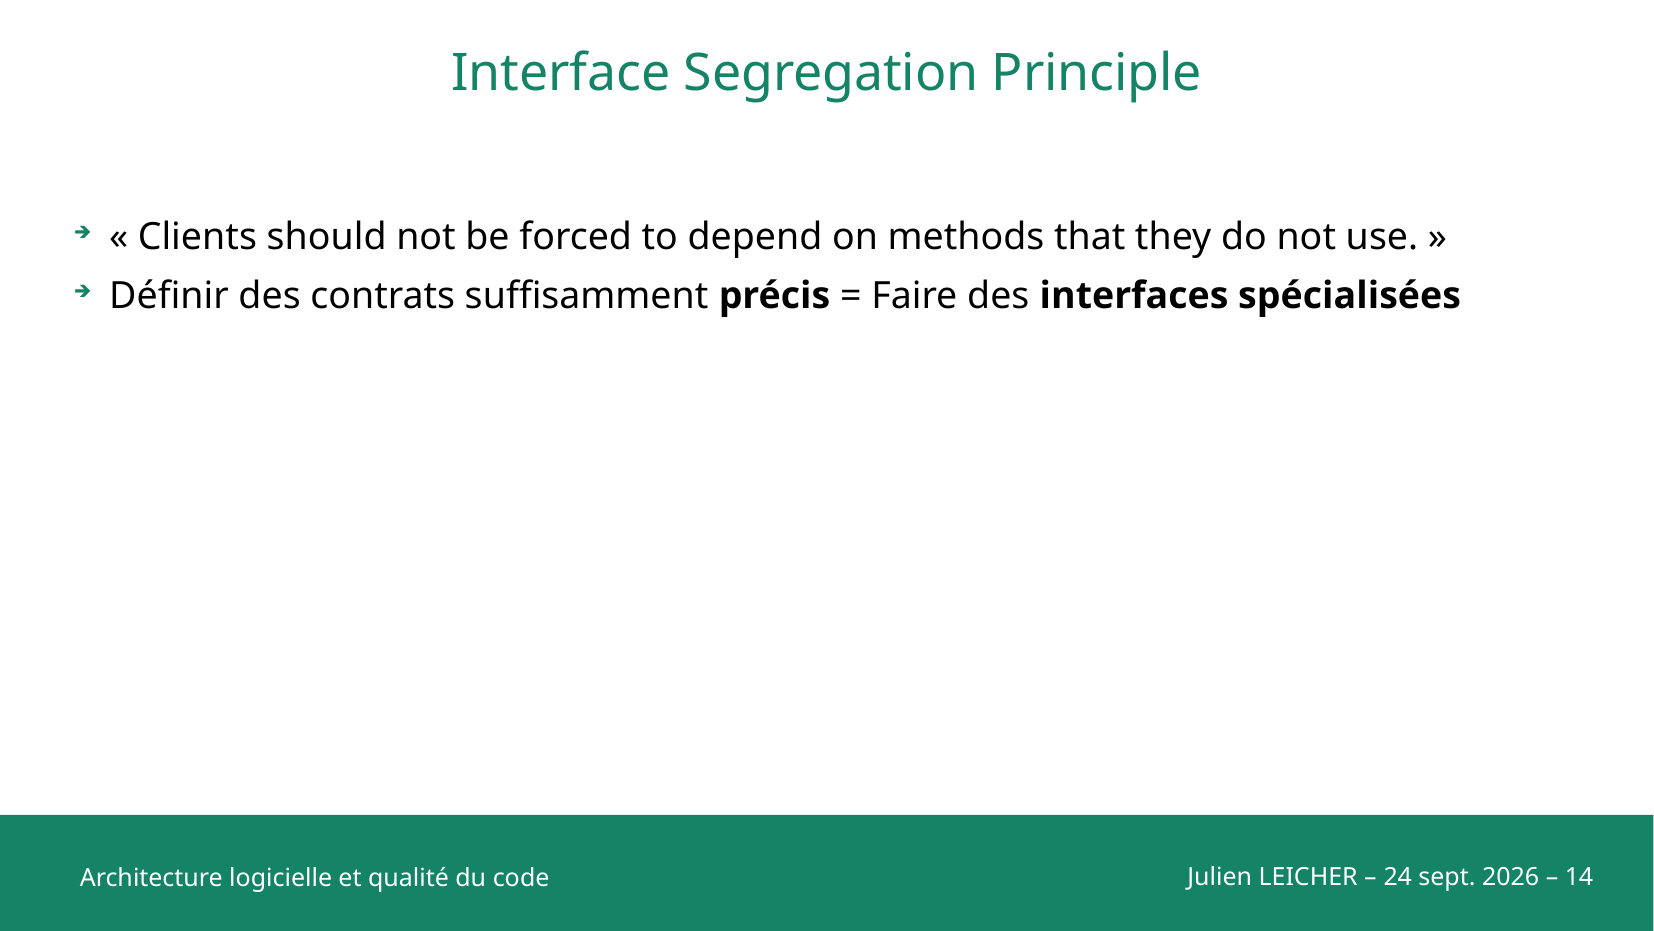

Interface Segregation Principle
« Clients should not be forced to depend on methods that they do not use. »
Définir des contrats suffisamment précis = Faire des interfaces spécialisées
Julien LEICHER – –
Architecture logicielle et qualité du code